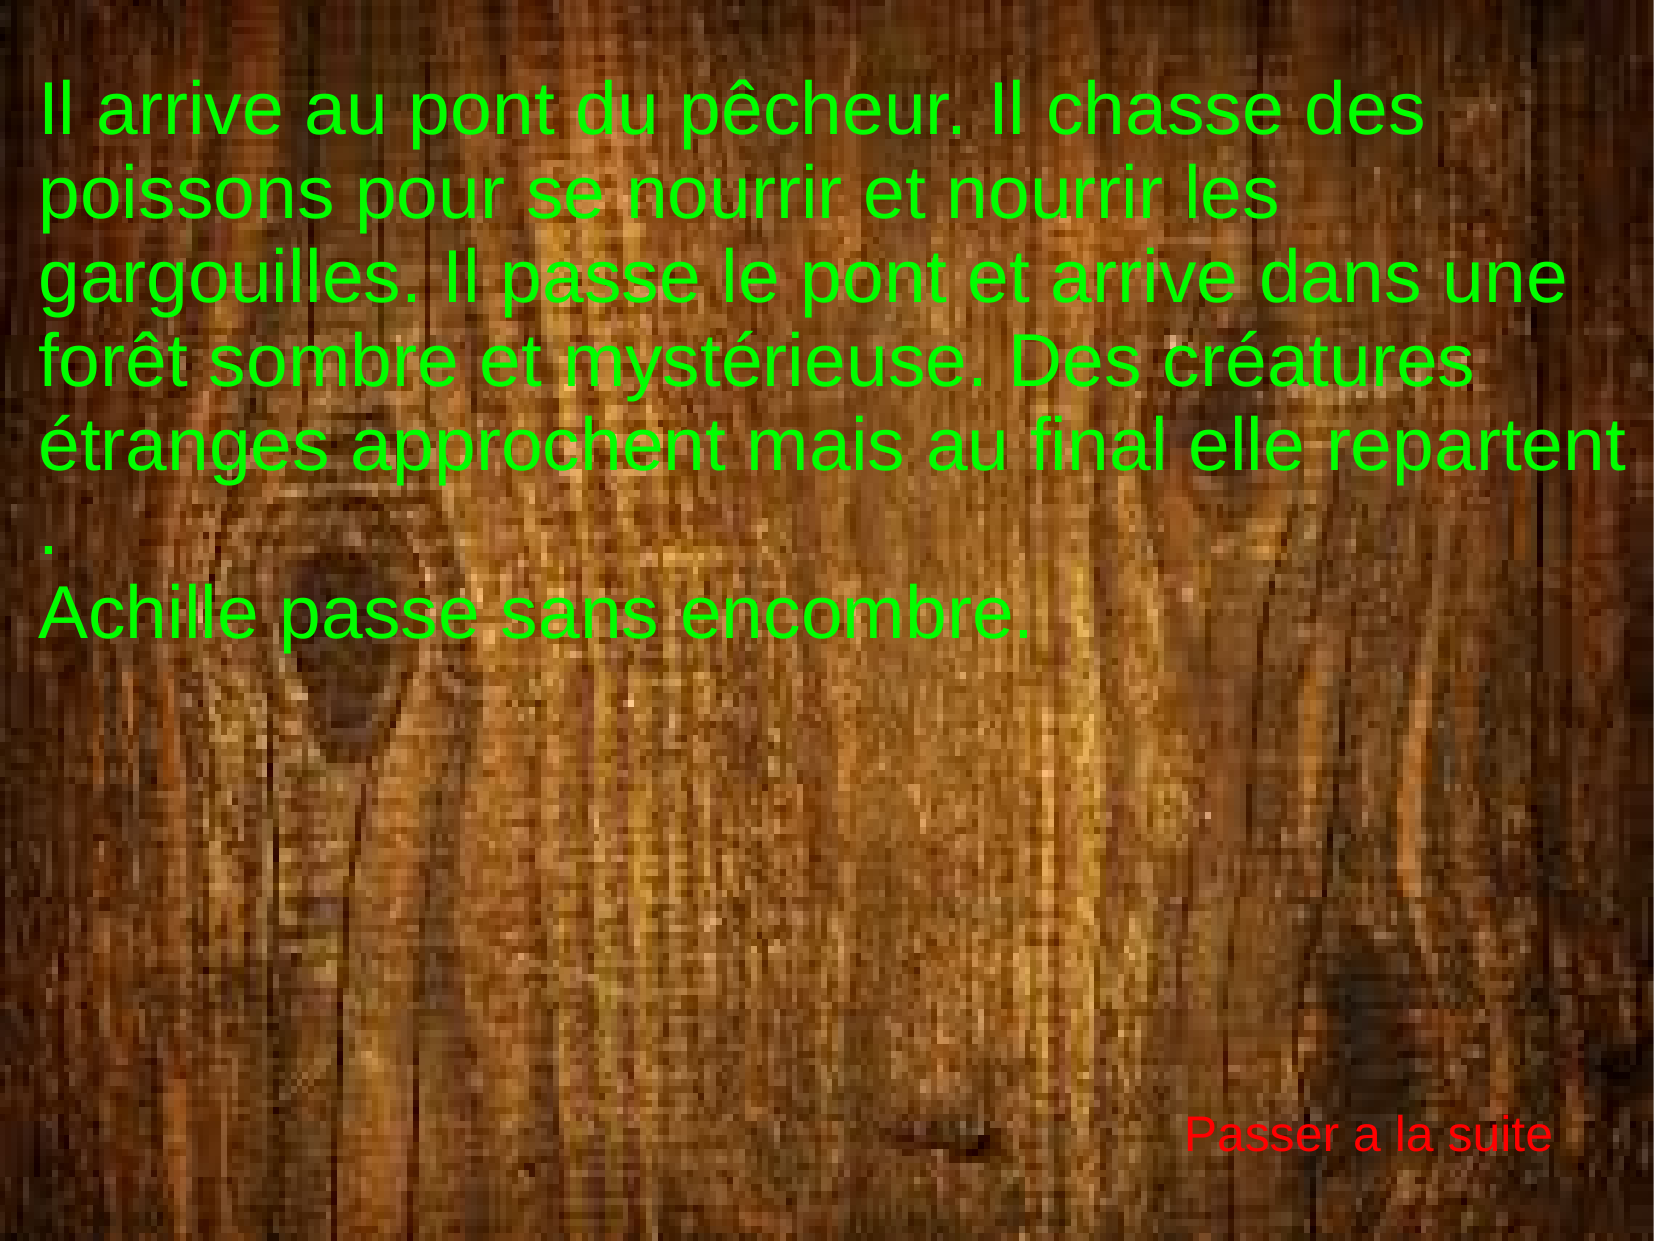

Il arrive au pont du pêcheur. Il chasse des poissons pour se nourrir et nourrir les gargouilles. Il passe le pont et arrive dans une forêt sombre et mystérieuse. Des créatures étranges approchent mais au final elle repartent .
Achille passe sans encombre.
Passer a la suite